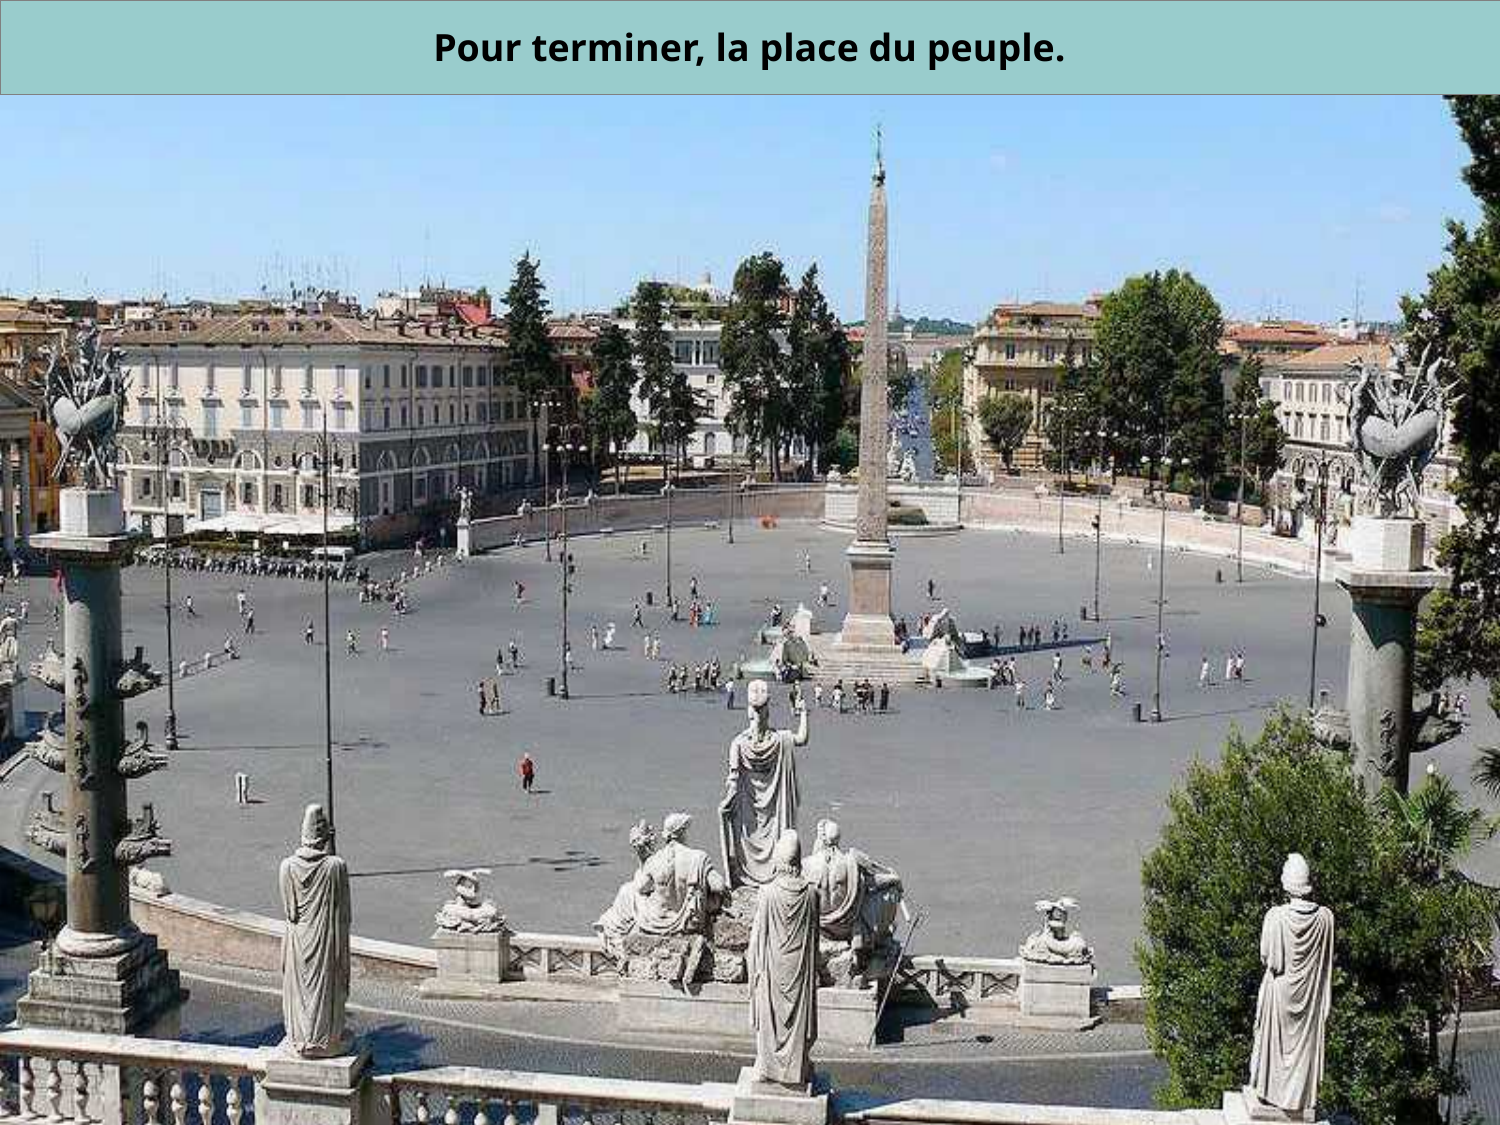

Pour terminer, la place du peuple.
Pour terminer : la place du peuple